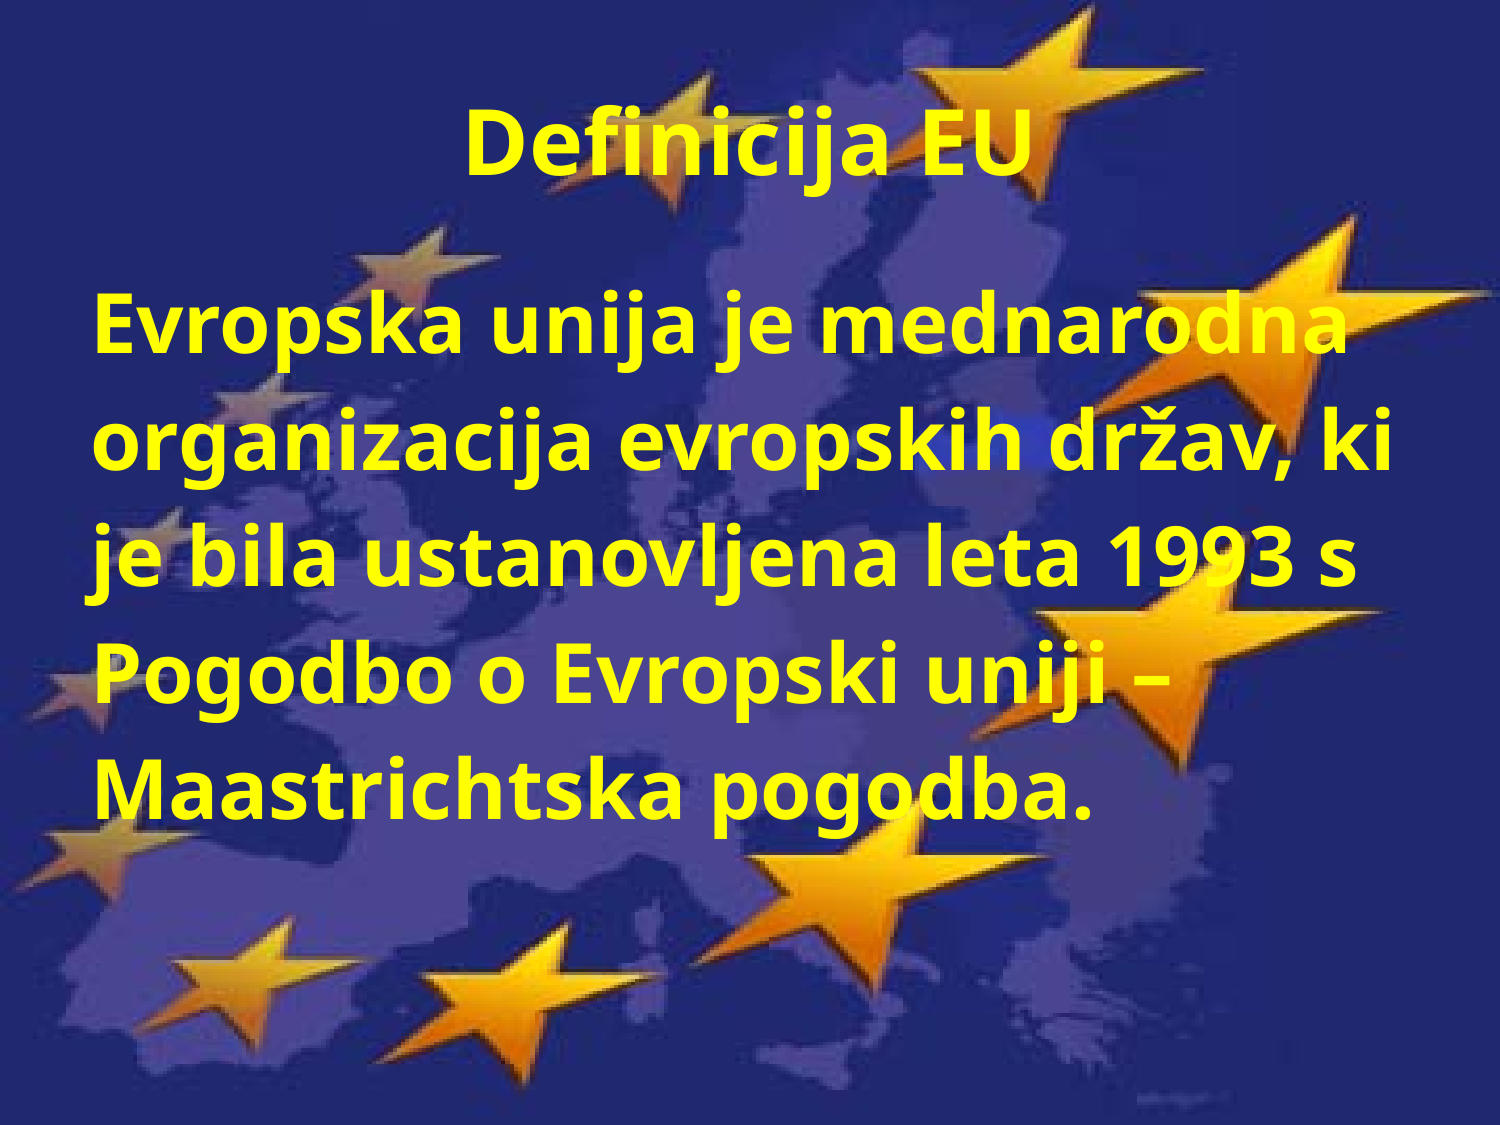

# Definicija EU
Evropska unija je mednarodna
organizacija evropskih držav, ki
je bila ustanovljena leta 1993 s
Pogodbo o Evropski uniji –
Maastrichtska pogodba.